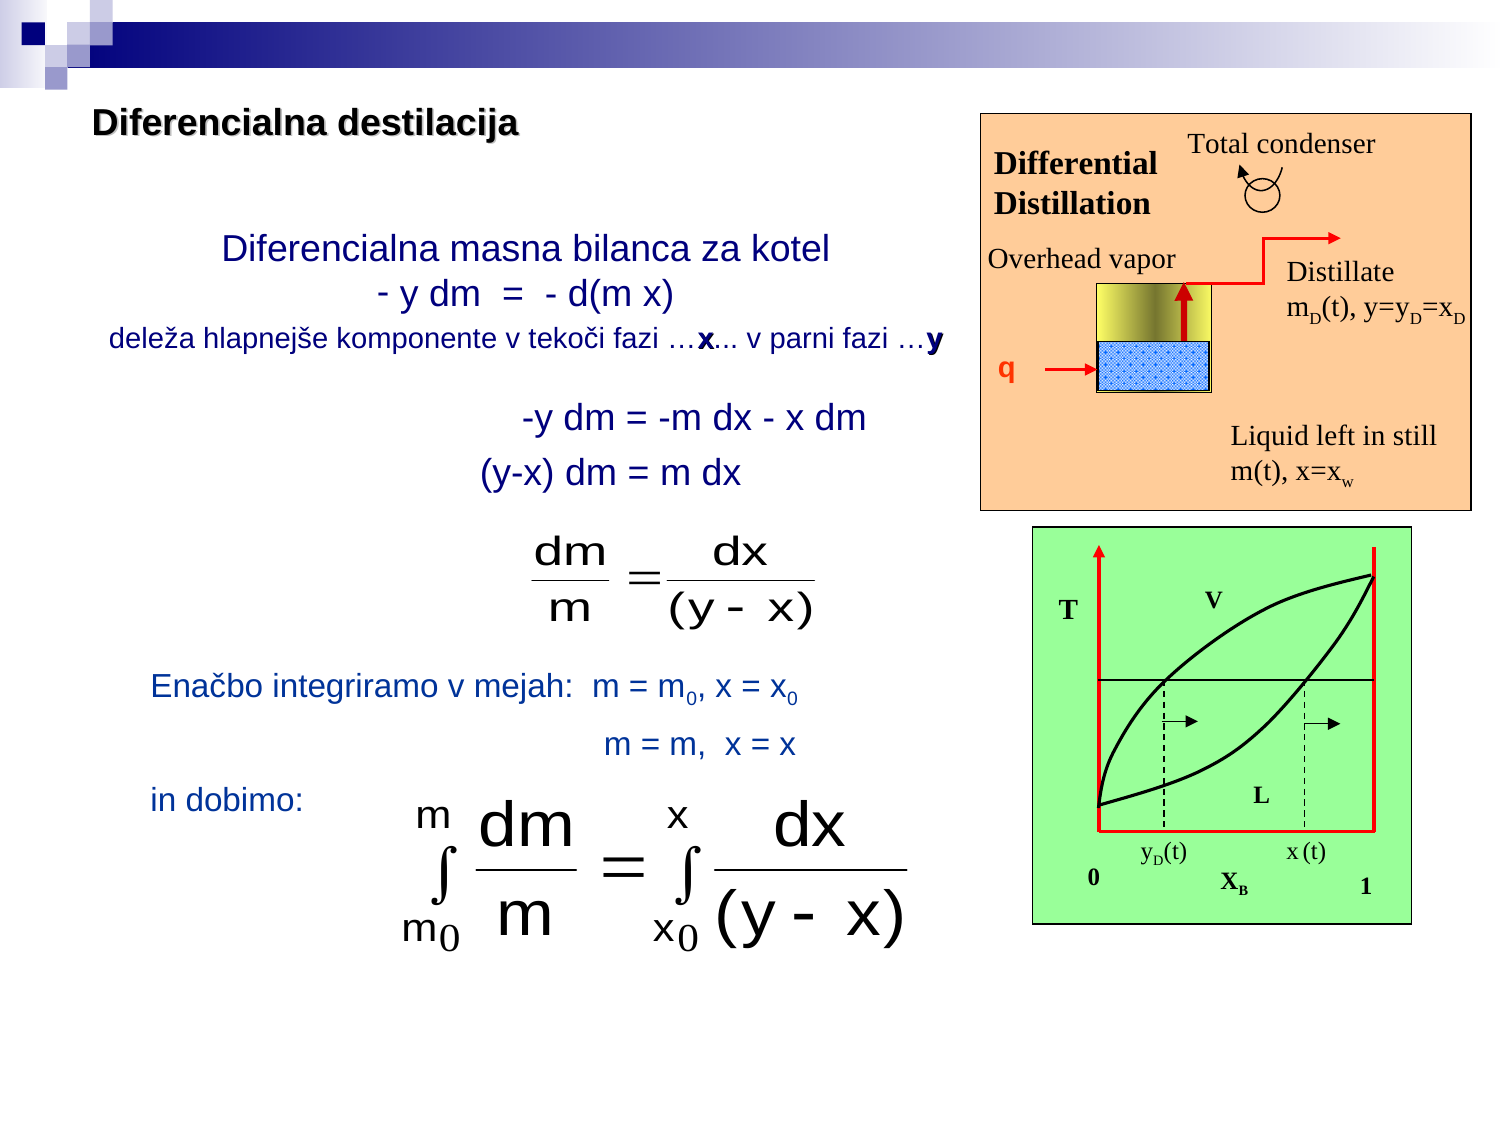

Diferencialna destilacija
Total condenser
Differential
Distillation
Overhead vapor
Distillate
mD(t), y=yD=xD
q
Liquid left in still
m(t), x=xw
Diferencialna masna bilanca za kotel
 y dm = - d(m x)
deleža hlapnejše komponente v tekoči fazi …x... v parni fazi …y
 -y dm = -m dx - x dm
 (y-x) dm = m dx
V
T
L
yD(t)
x (t)
0
XB
1
Enačbo integriramo v mejah: m = m0, x = x0
 m = m, x = x
in dobimo: